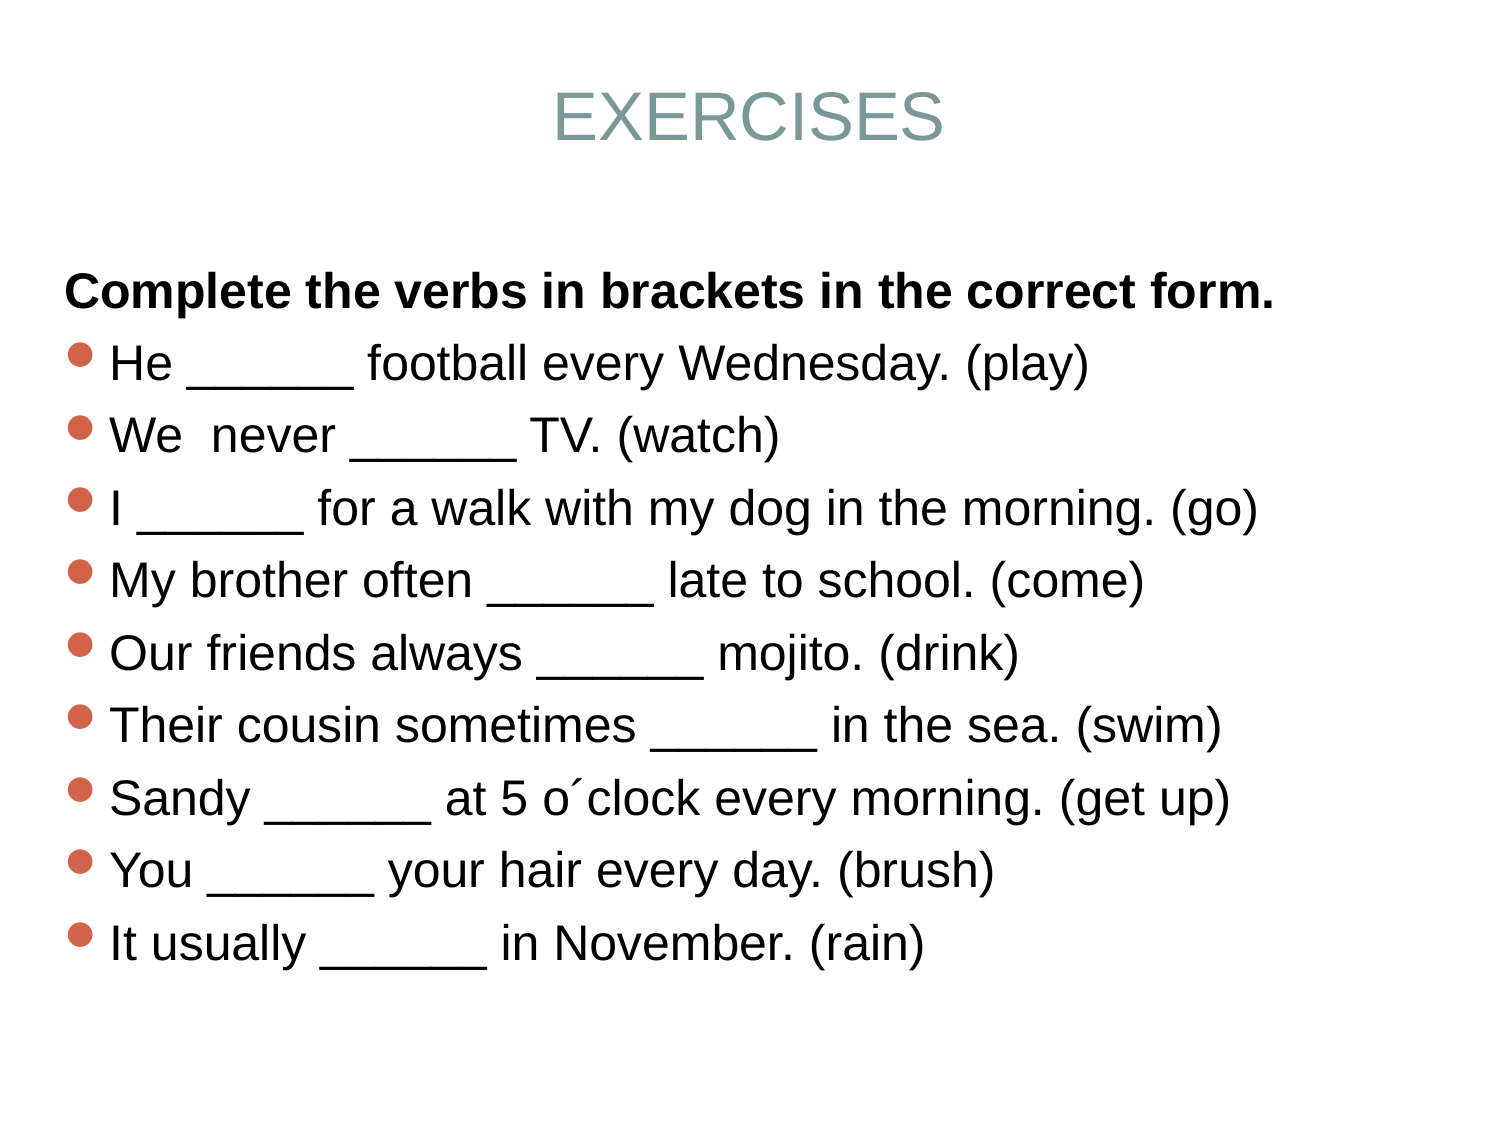

# EXERCISES
Complete the verbs in brackets in the correct form.
He ______ football every Wednesday. (play)
We never ______ TV. (watch)
I ______ for a walk with my dog in the morning. (go)
My brother often ______ late to school. (come)
Our friends always ______ mojito. (drink)
Their cousin sometimes ______ in the sea. (swim)
Sandy ______ at 5 o´clock every morning. (get up)
You ______ your hair every day. (brush)
It usually ______ in November. (rain)